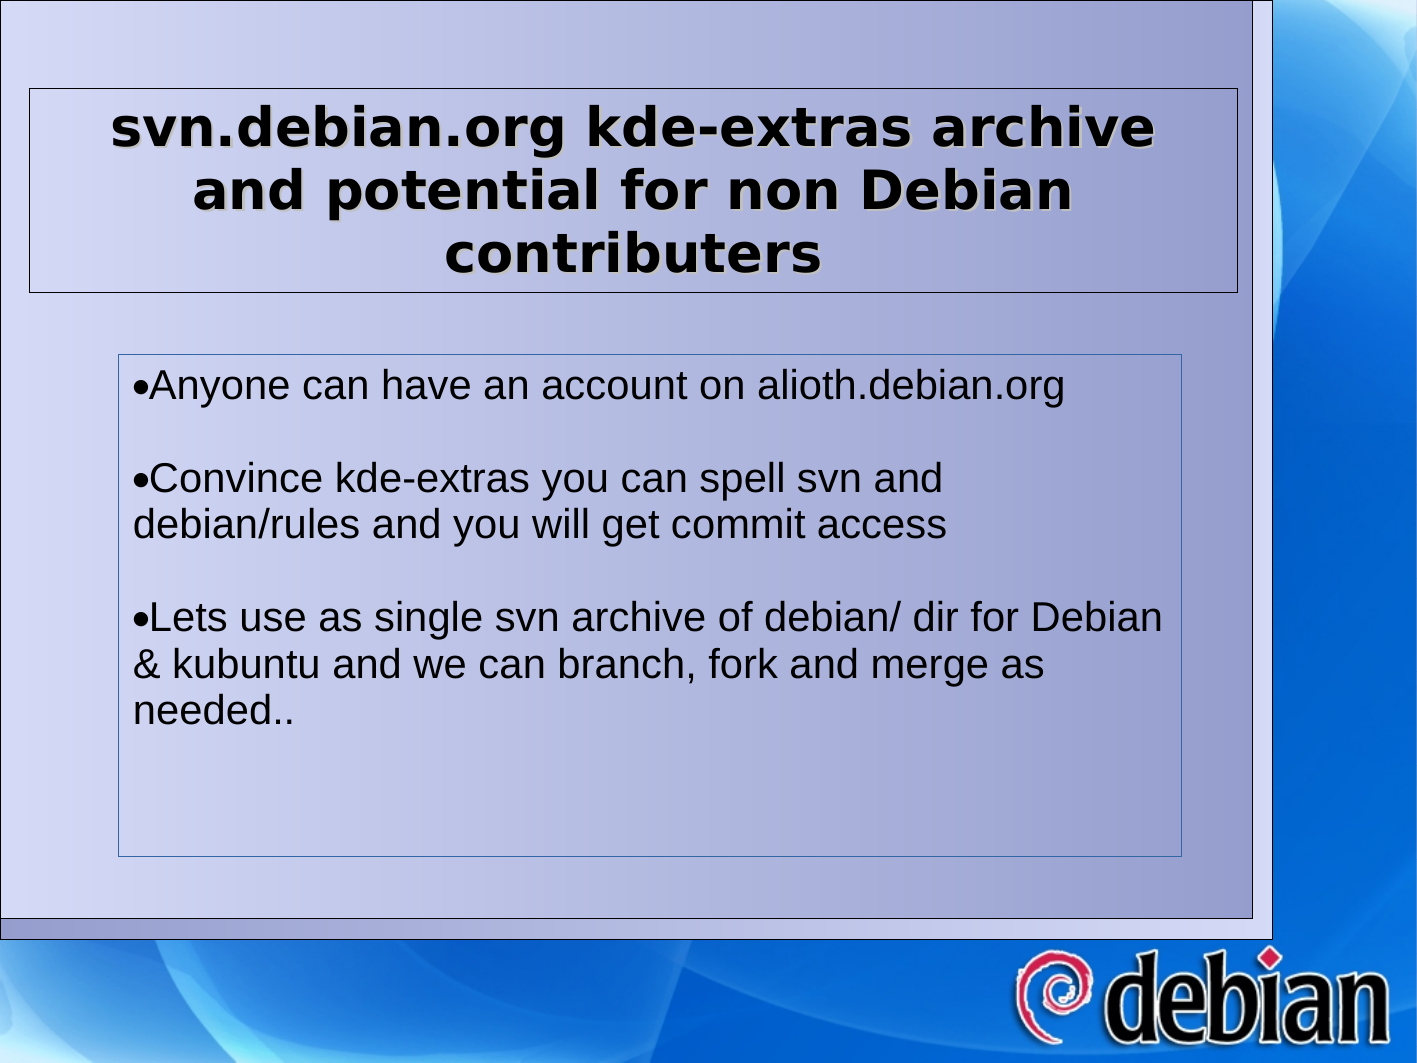

svn.debian.org kde-extras archive and potential for non Debian contributers
Anyone can have an account on alioth.debian.org
Convince kde-extras you can spell svn and debian/rules and you will get commit access
Lets use as single svn archive of debian/ dir for Debian & kubuntu and we can branch, fork and merge as needed..